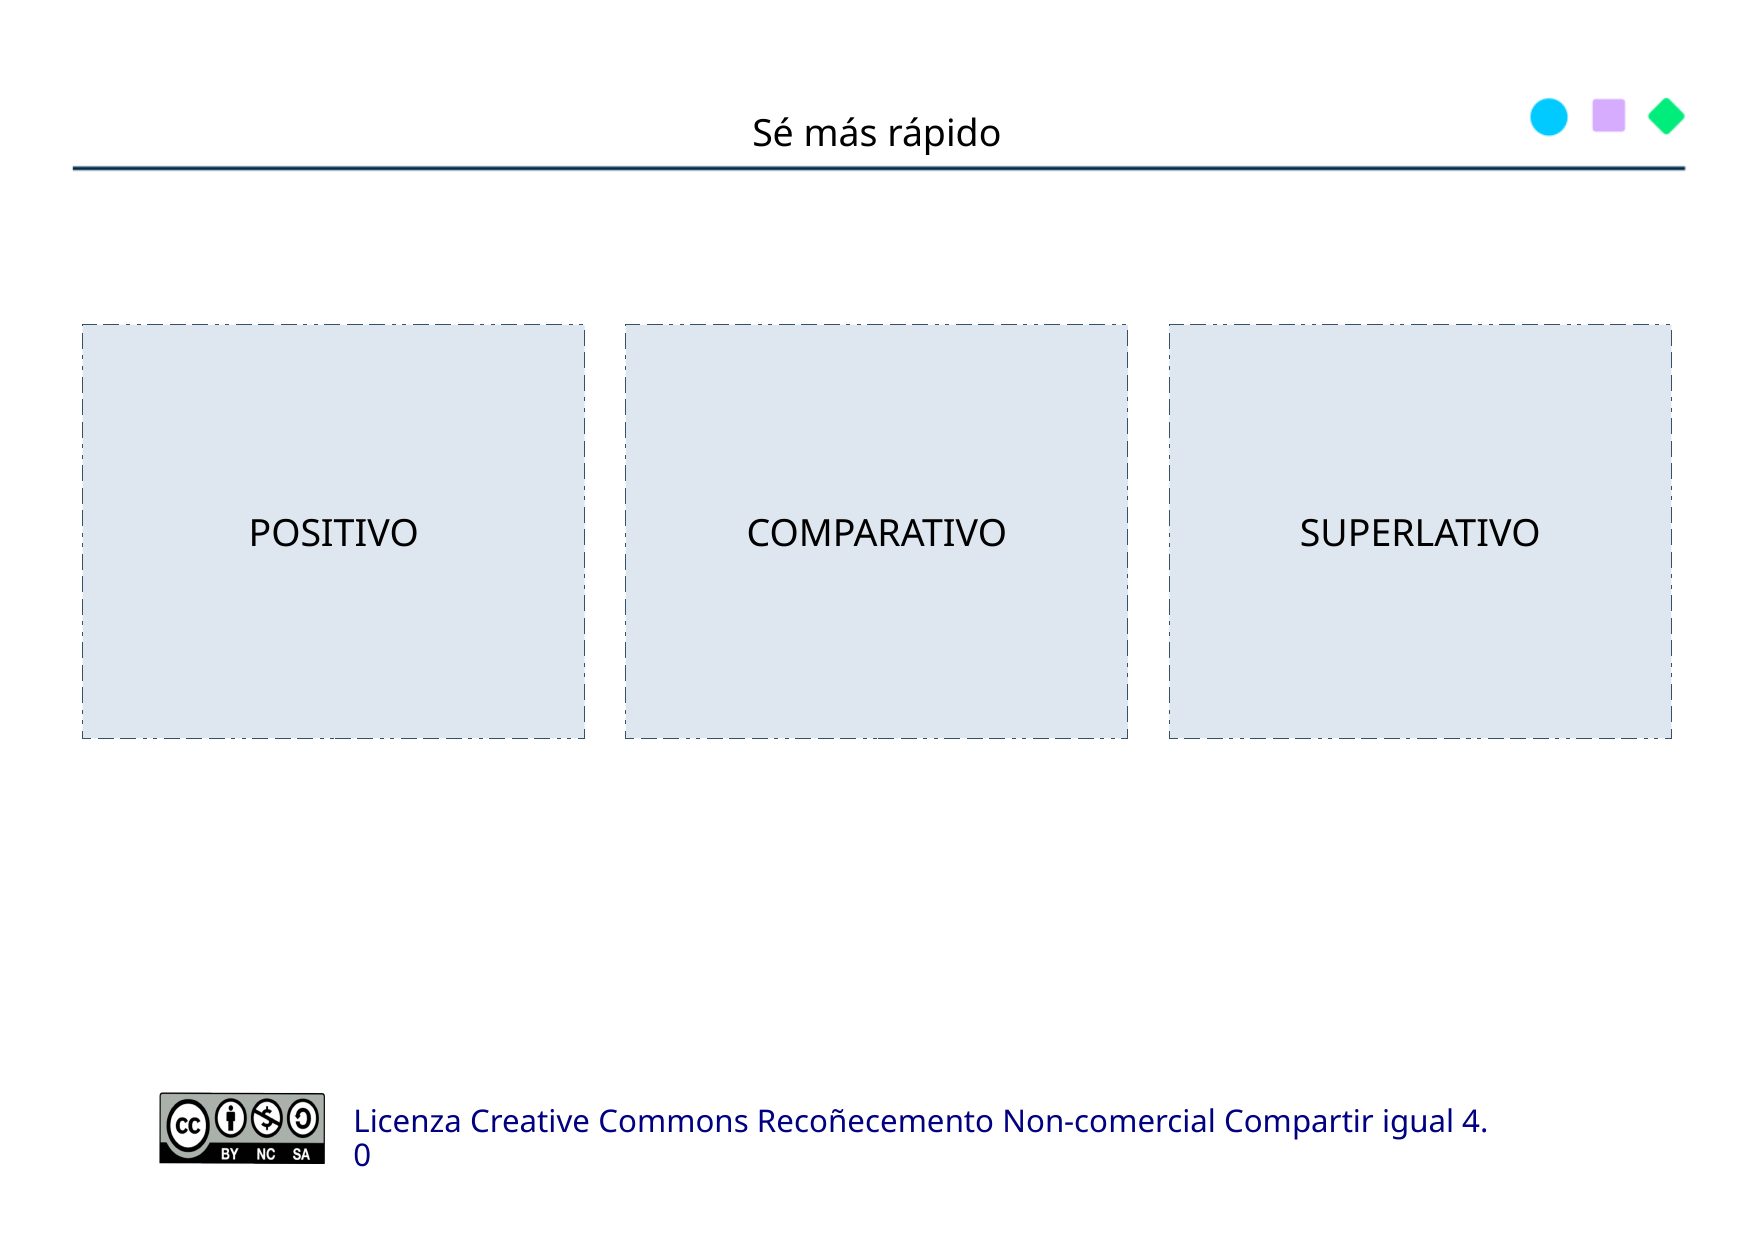

Sé más rápido
POSITIVO
COMPARATIVO
SUPERLATIVO
Licenza Creative Commons Recoñecemento Non-comercial Compartir igual 4.0